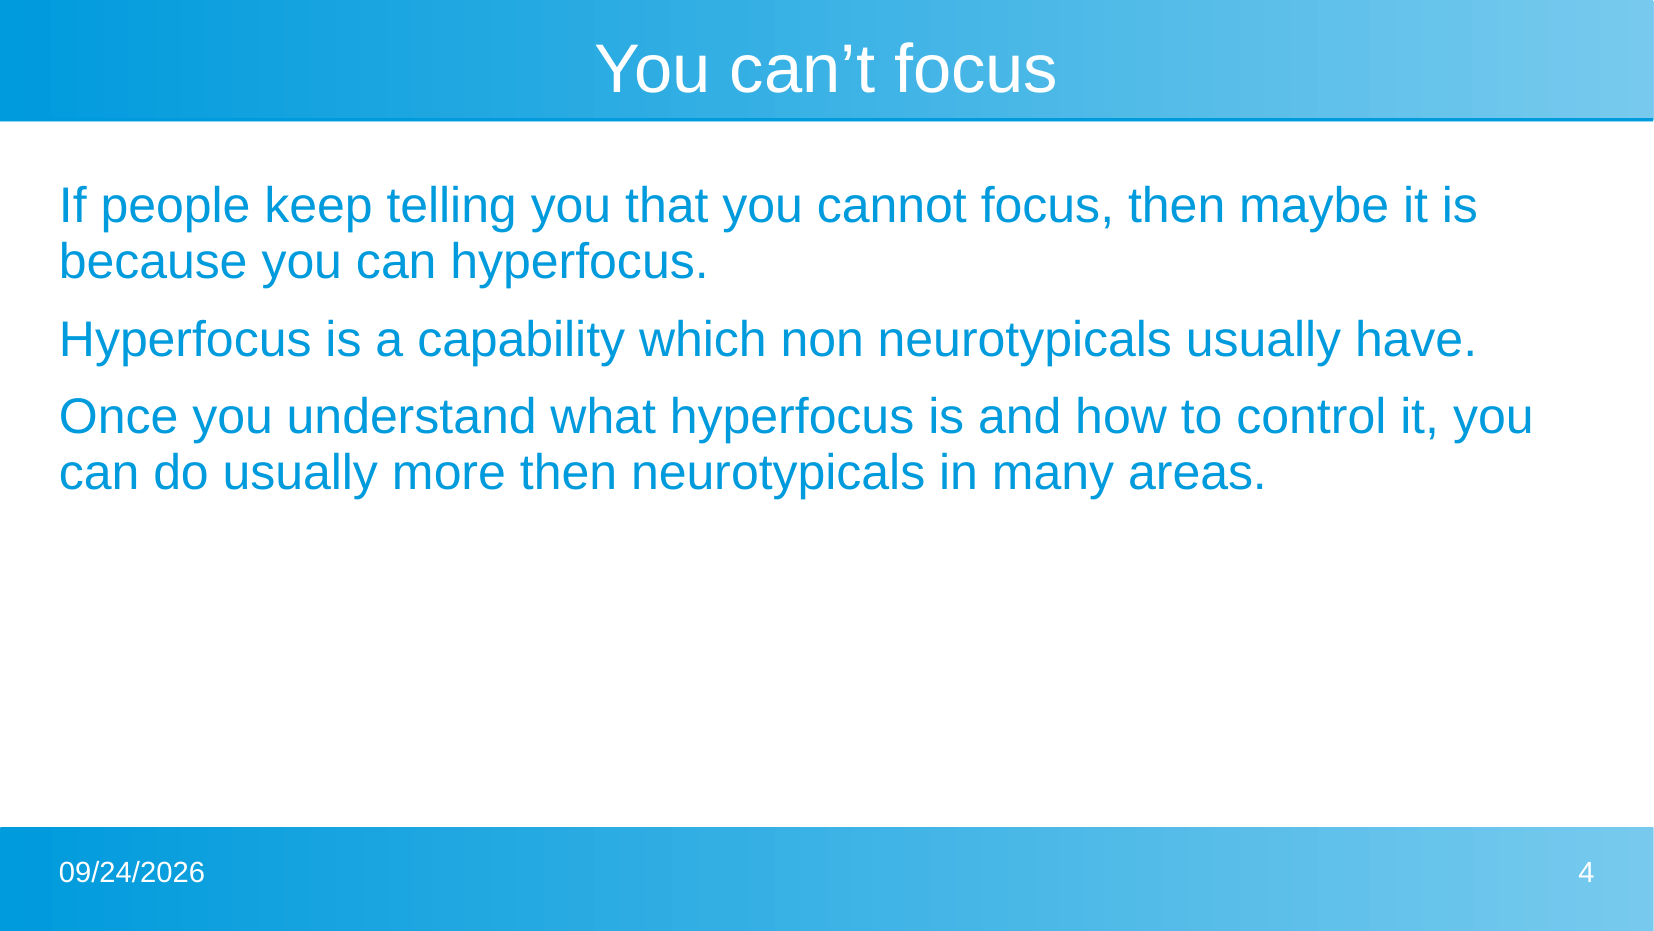

# You can’t focus
If people keep telling you that you cannot focus, then maybe it is because you can hyperfocus.
Hyperfocus is a capability which non neurotypicals usually have.
Once you understand what hyperfocus is and how to control it, you can do usually more then neurotypicals in many areas.
4